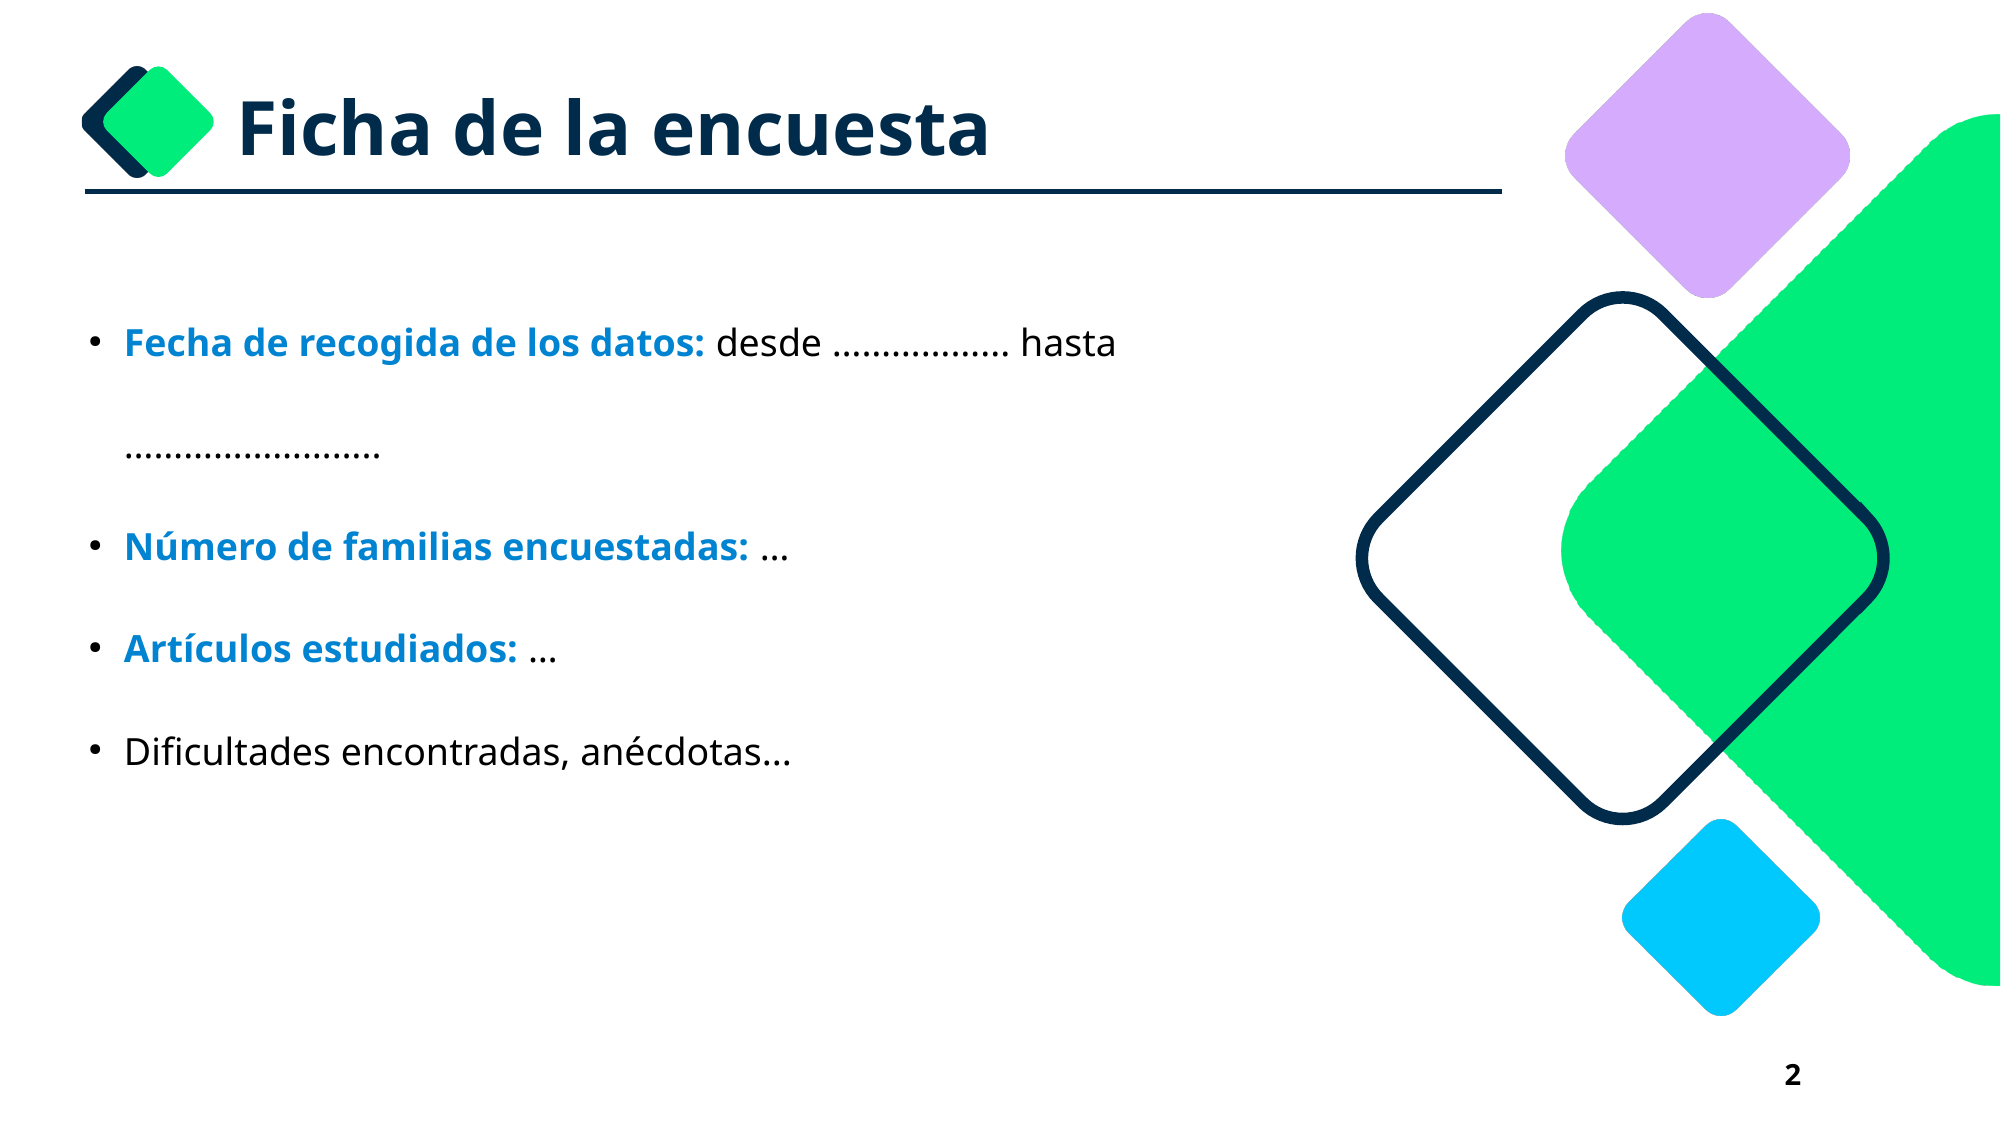

# Ficha de la encuesta
Fecha de recogida de los datos: desde ……………... hasta ……………………..
Número de familias encuestadas: …
Artículos estudiados: …
Dificultades encontradas, anécdotas...